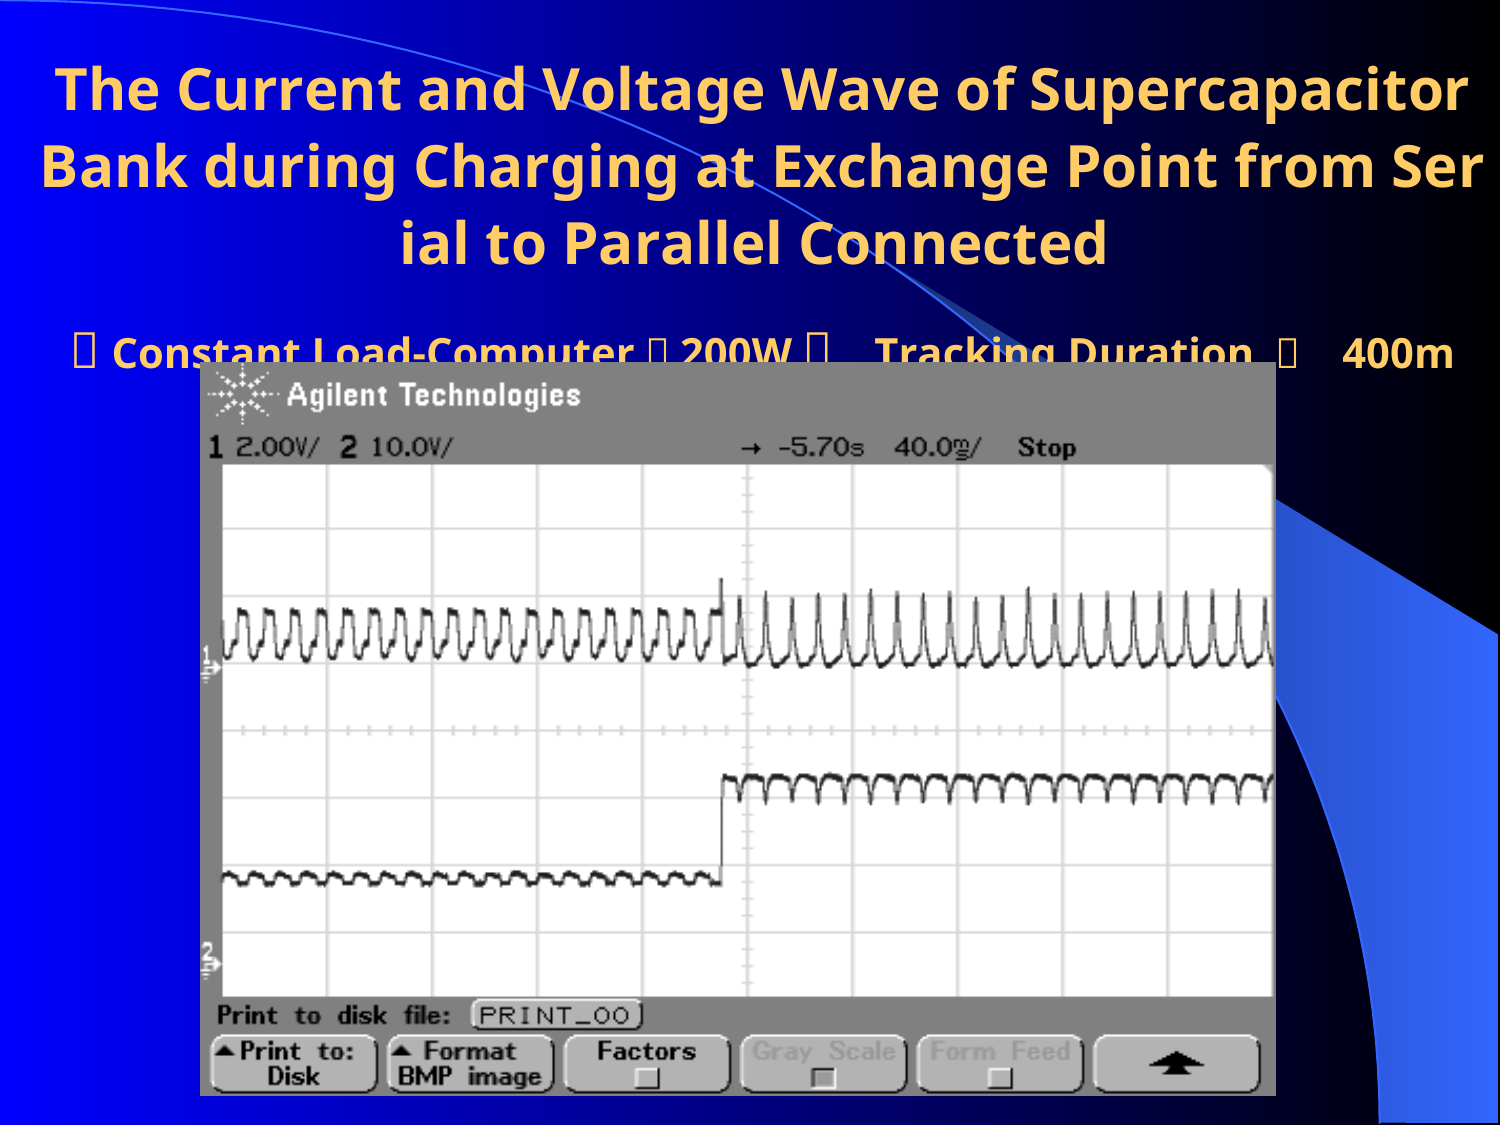

The Current and Voltage Wave of Supercapacitor Bank during Charging at Exchange Point from Serial to Parallel Connected
（Constant Load-Computer：200W， Tracking Duration ： 400ms）